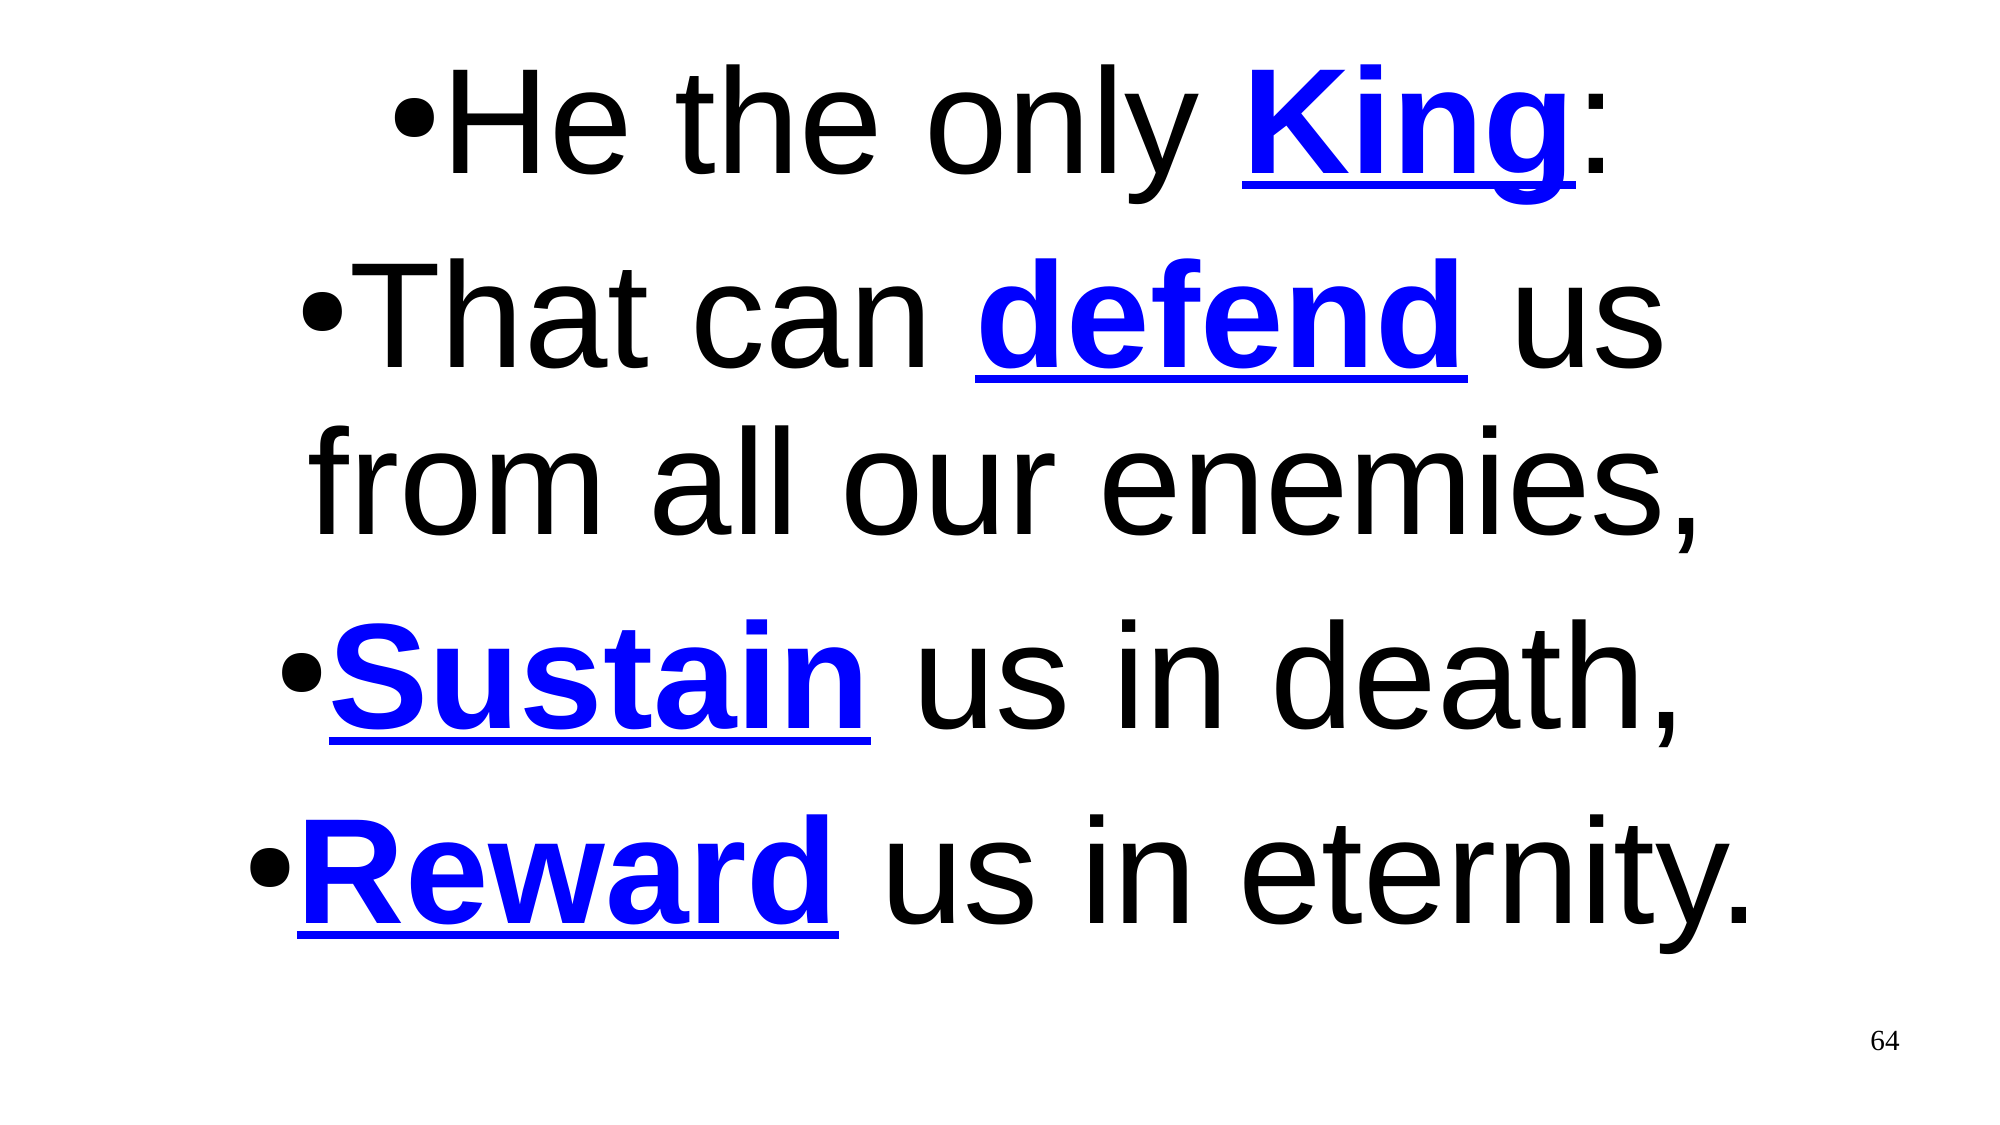

# He the only King:
That can defend us
from all our enemies,
Sustain us in death,
Reward us in eternity.
64